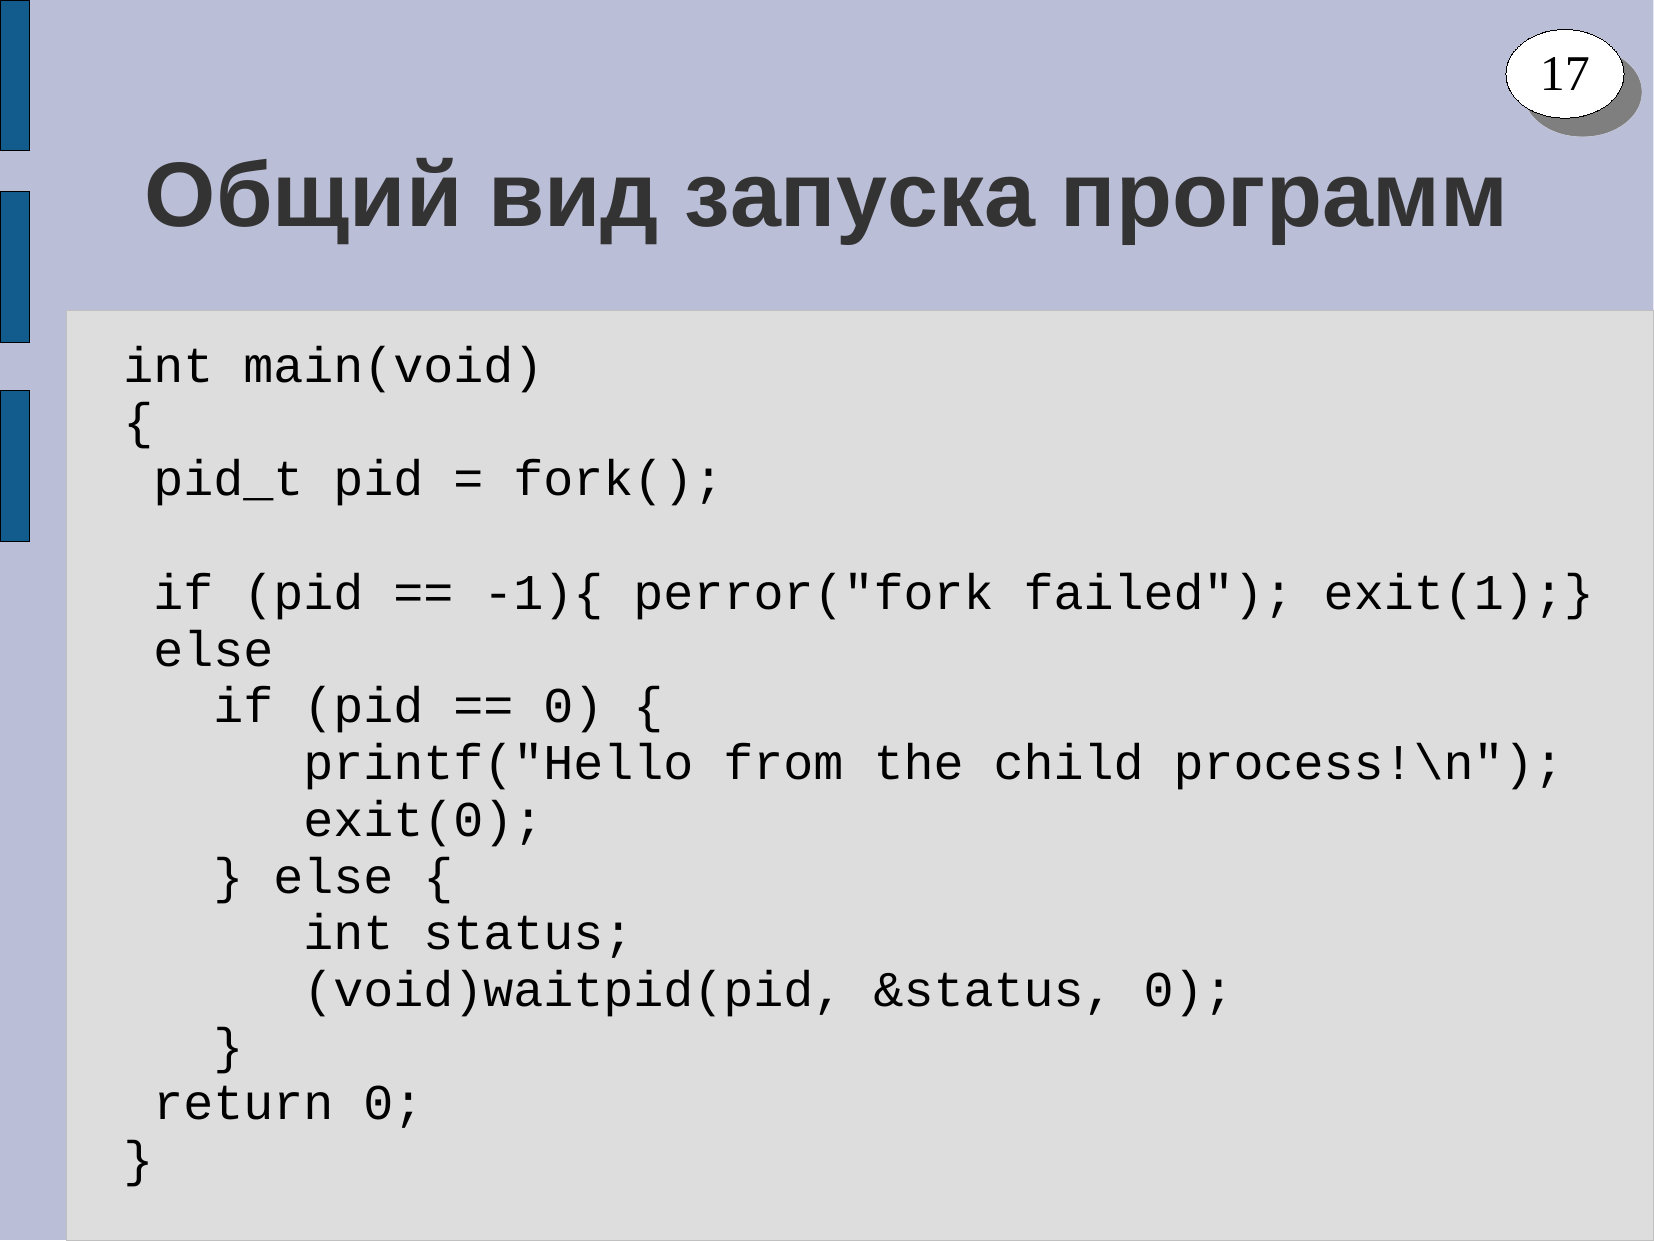

17
# Общий вид запуска программ
int main(void)
{
 pid_t pid = fork();
 if (pid == -1){ perror("fork failed"); exit(1);}
 else
 if (pid == 0) {
 printf("Hello from the child process!\n");
 exit(0);
 } else {
 int status;
 (void)waitpid(pid, &status, 0);
 }
 return 0;
}